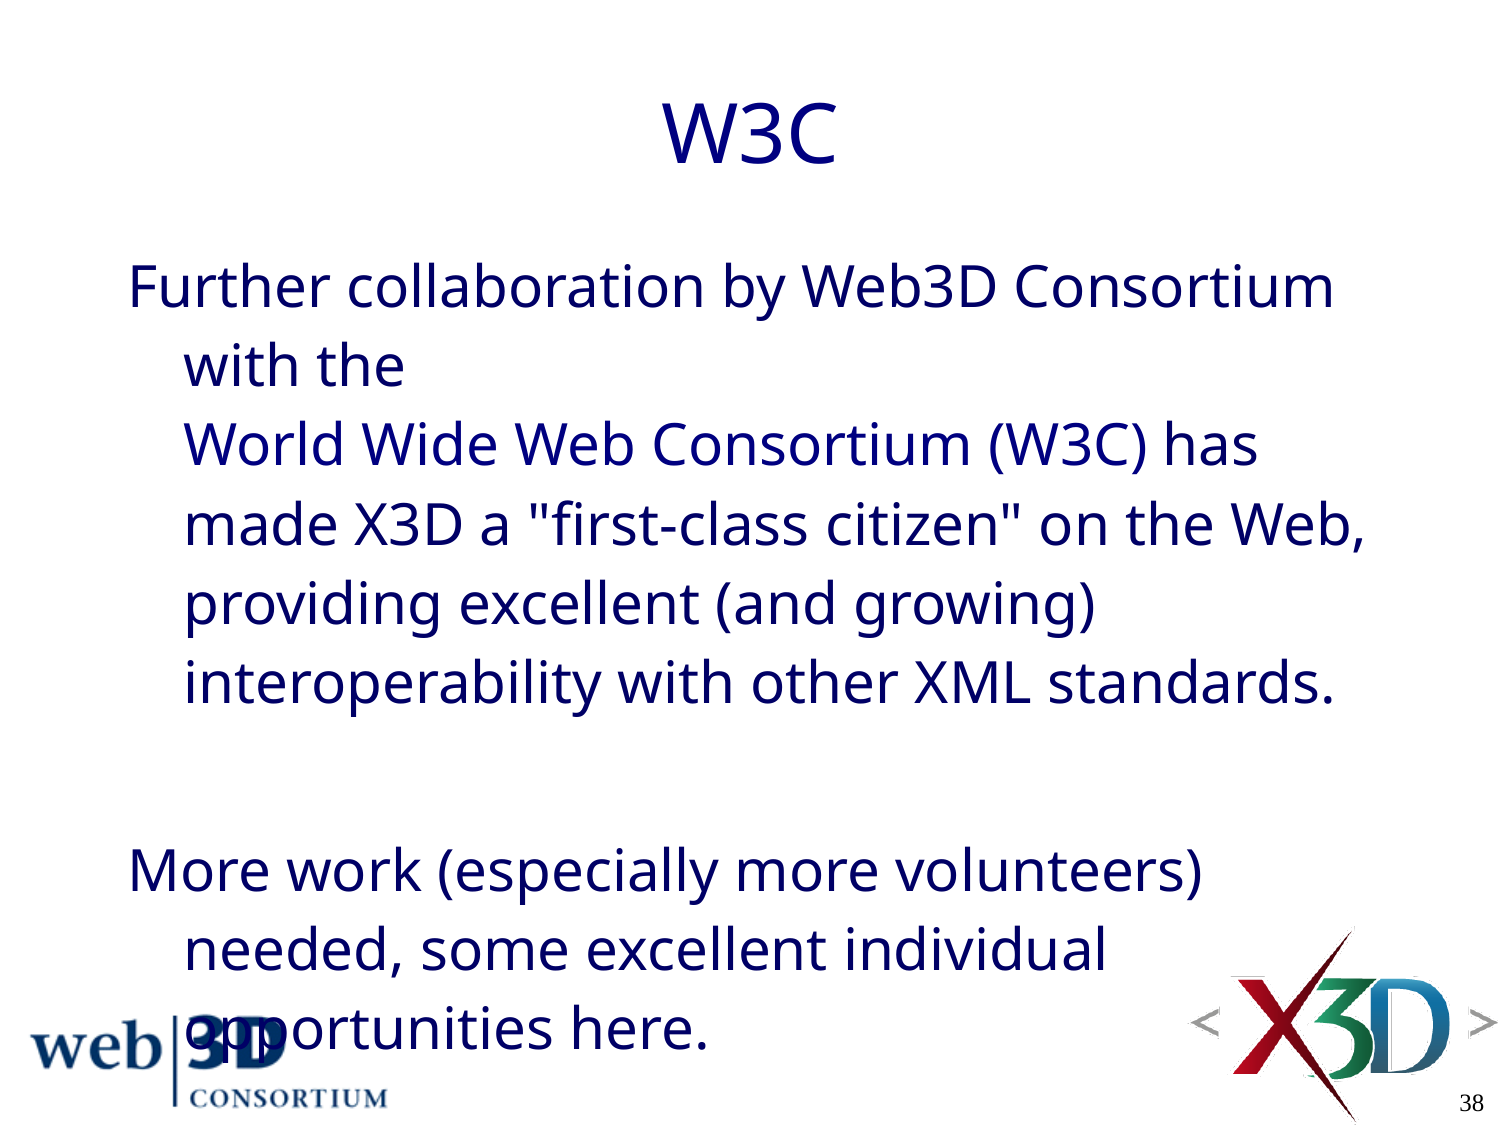

# W3C
Further collaboration by Web3D Consortium with the World Wide Web Consortium (W3C) has made X3D a "first-class citizen" on the Web, providing excellent (and growing) interoperability with other XML standards.
More work (especially more volunteers) needed, some excellent individual opportunities here.